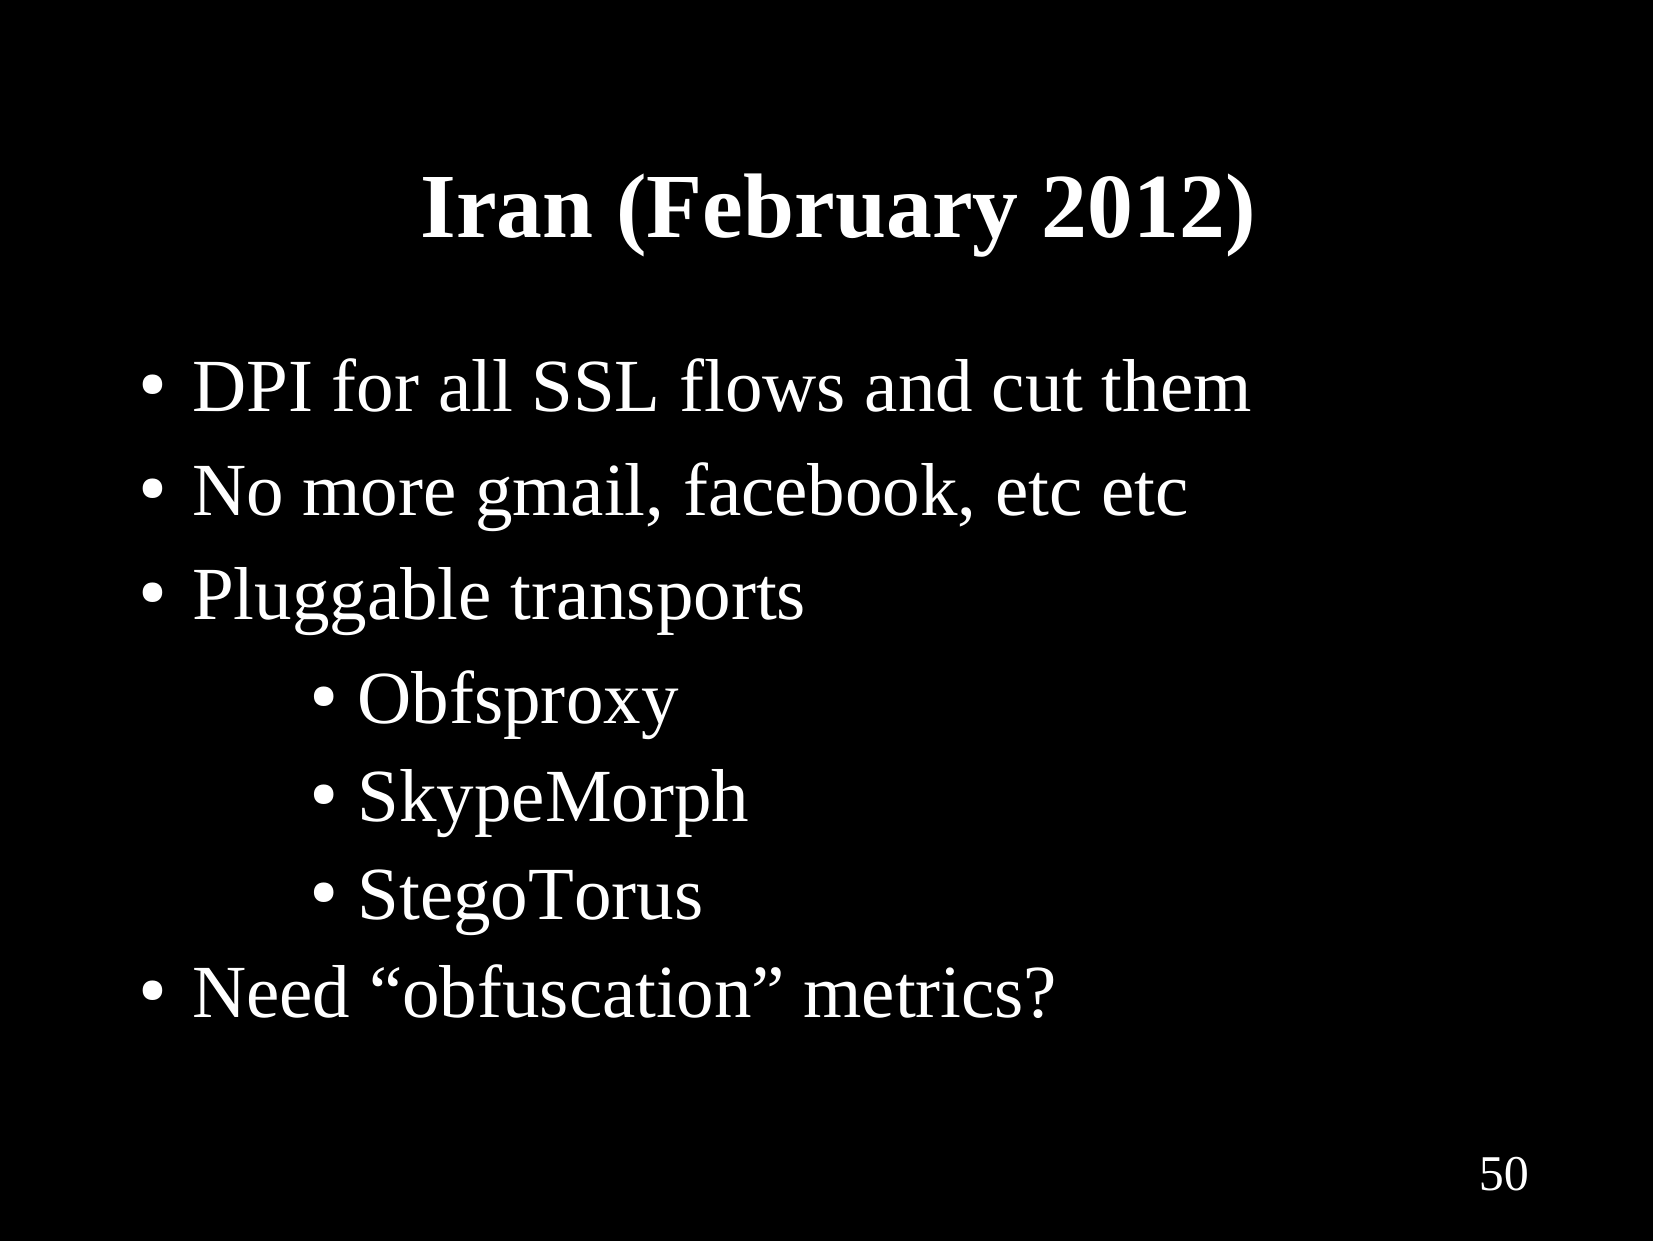

# Iran (February 2012)
DPI for all SSL flows and cut them
No more gmail, facebook, etc etc
Pluggable transports
Obfsproxy
SkypeMorph
StegoTorus
Need “obfuscation” metrics?